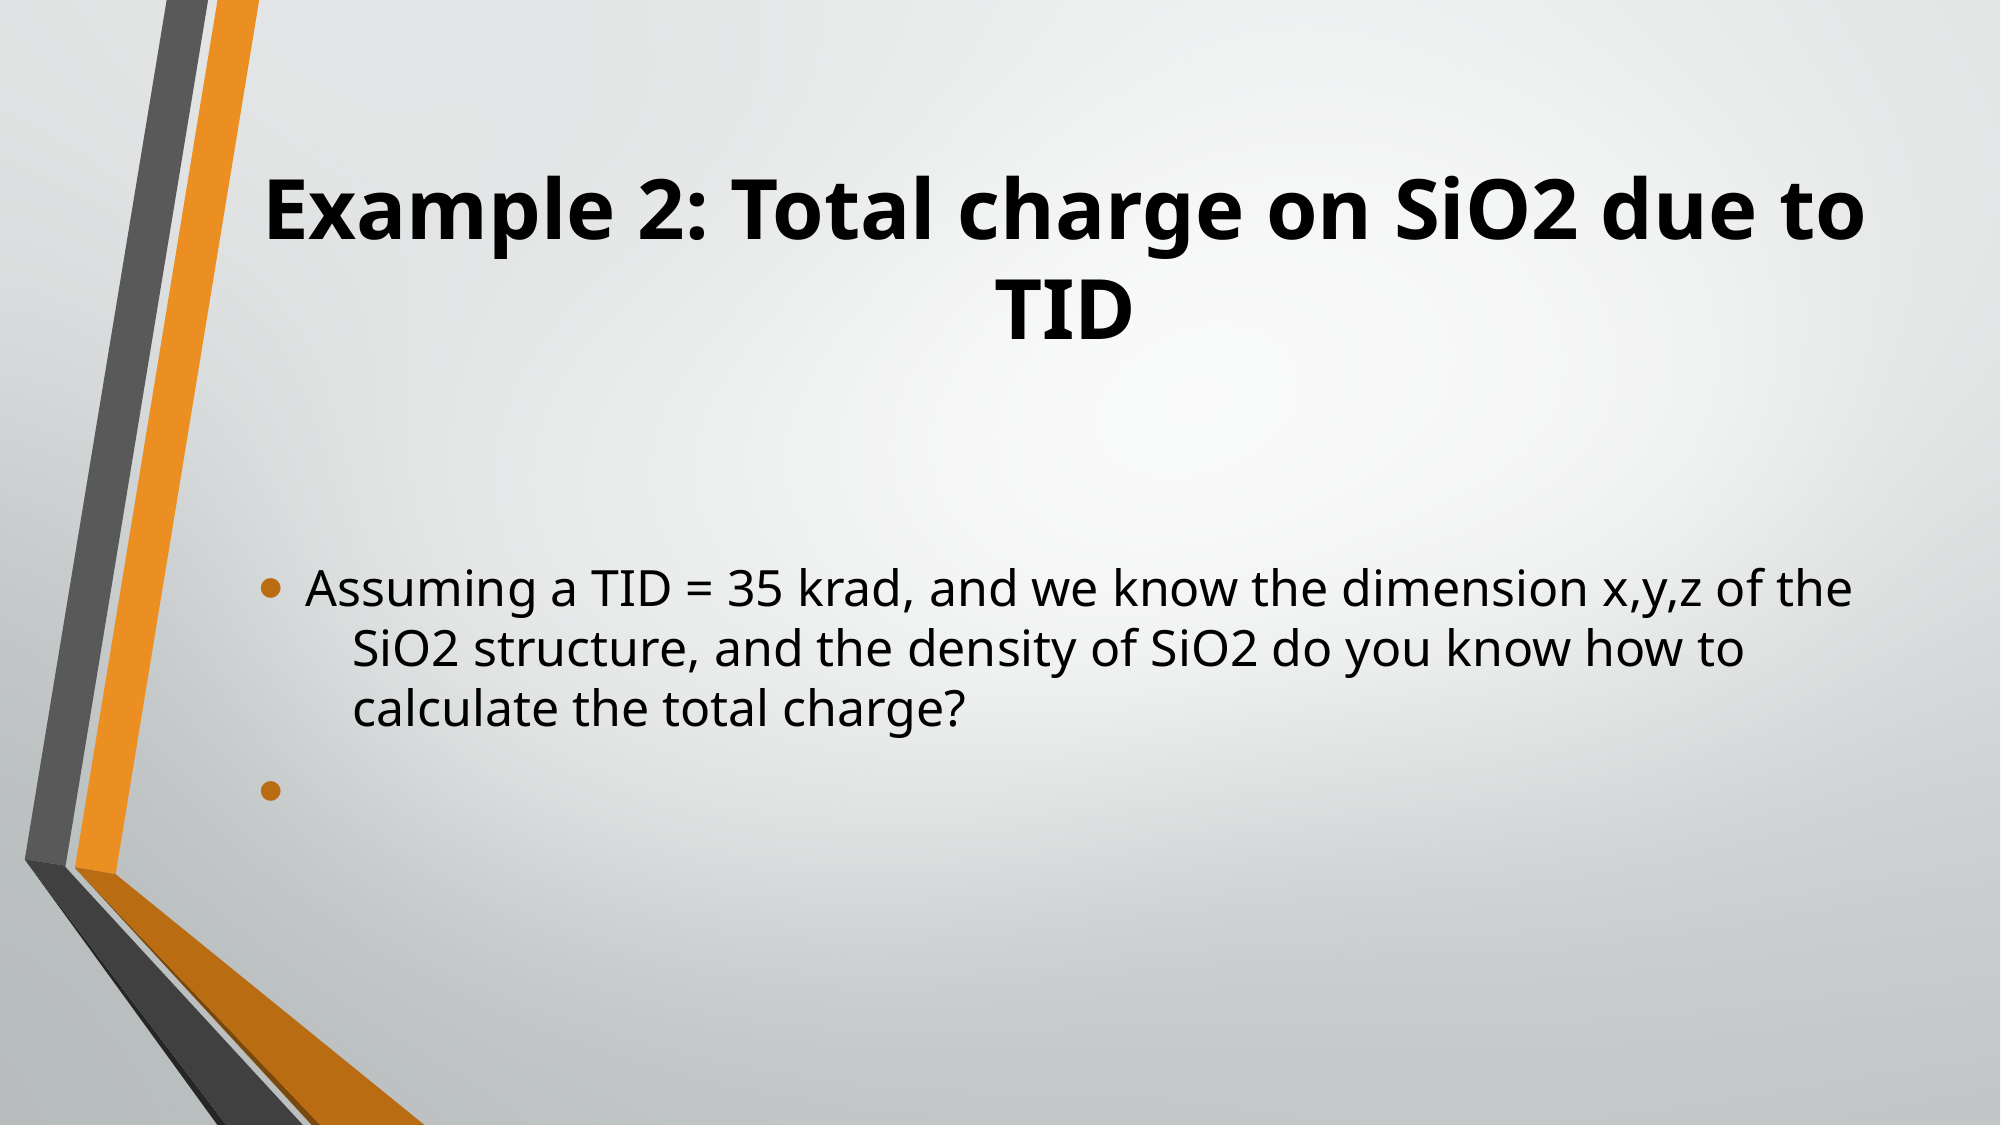

# Example 2: Total charge on SiO2 due to TID
Assuming a TID = 35 krad, and we know the dimension x,y,z of the SiO2 structure, and the density of SiO2 do you know how to calculate the total charge?